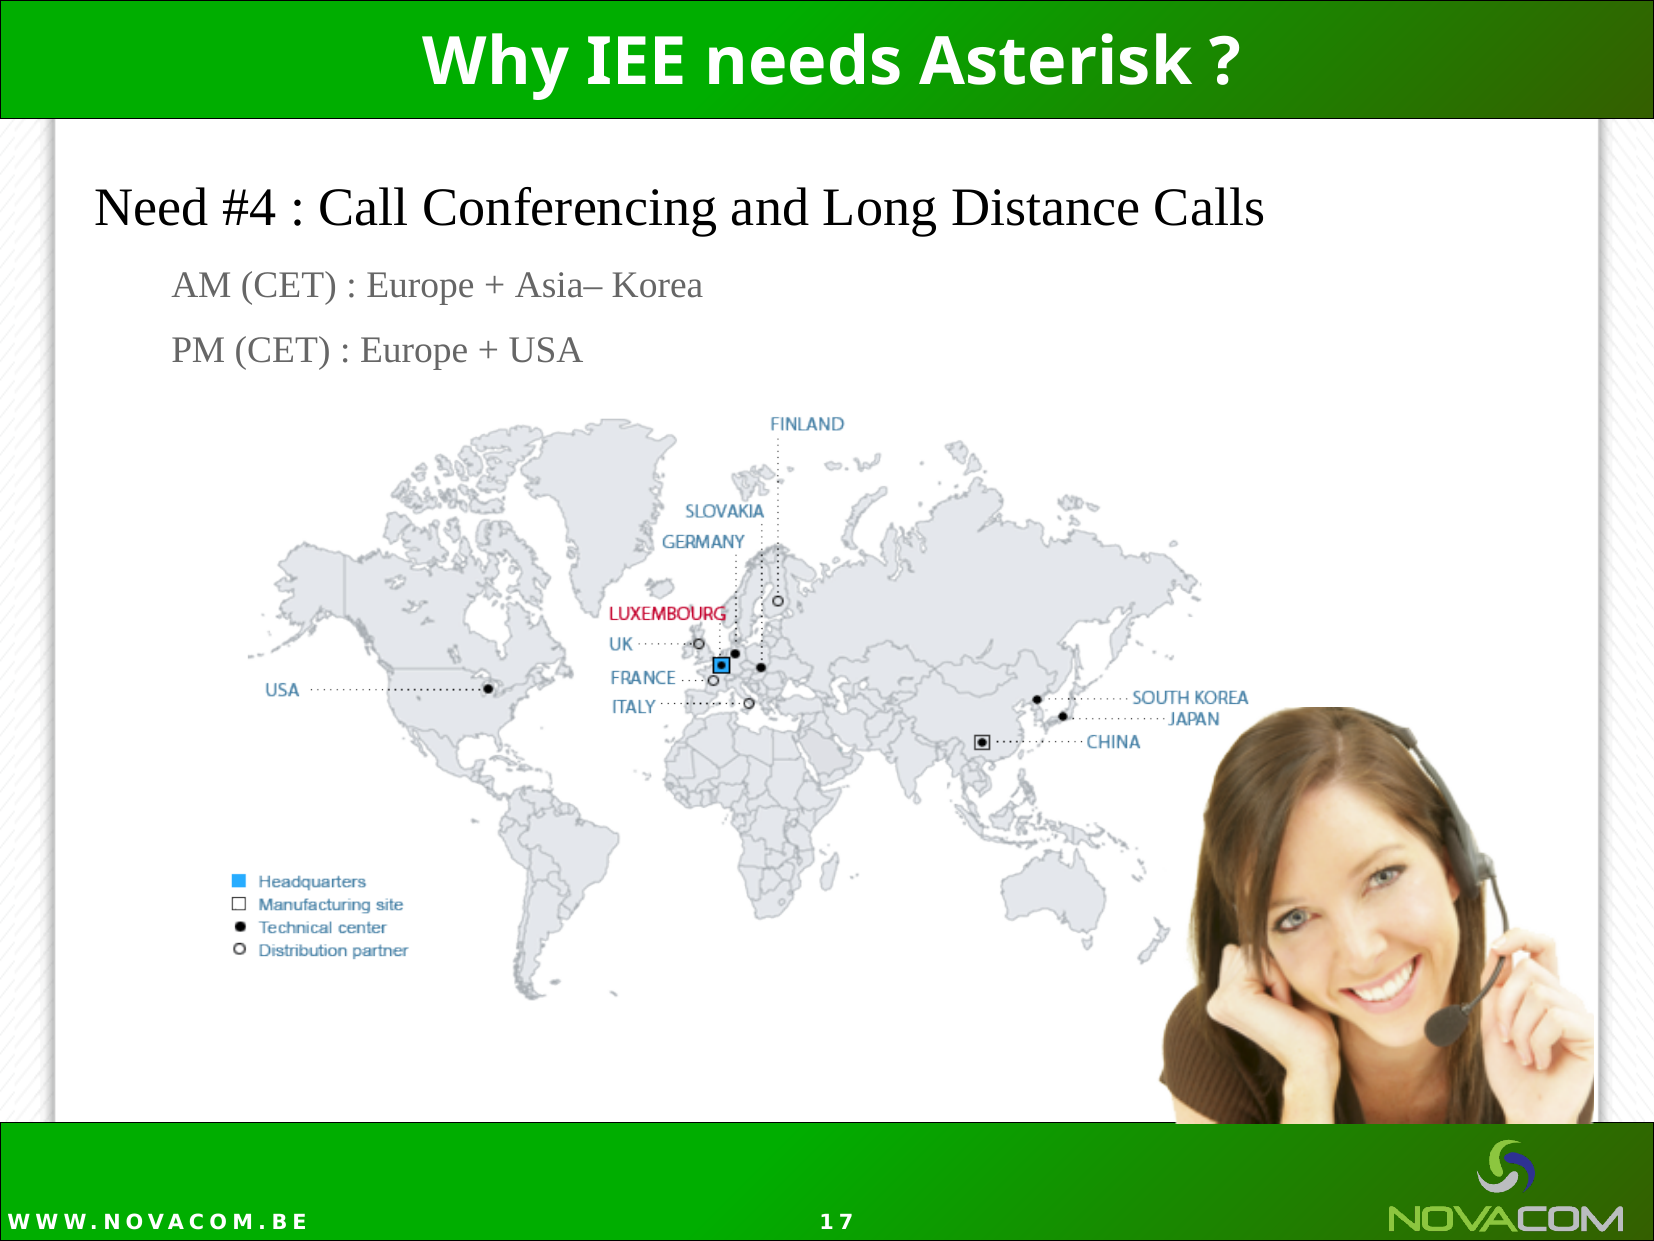

# Why IEE needs Asterisk ?
Need #4 : Call Conferencing and Long Distance Calls
AM (CET) : Europe + Asia– Korea
PM (CET) : Europe + USA